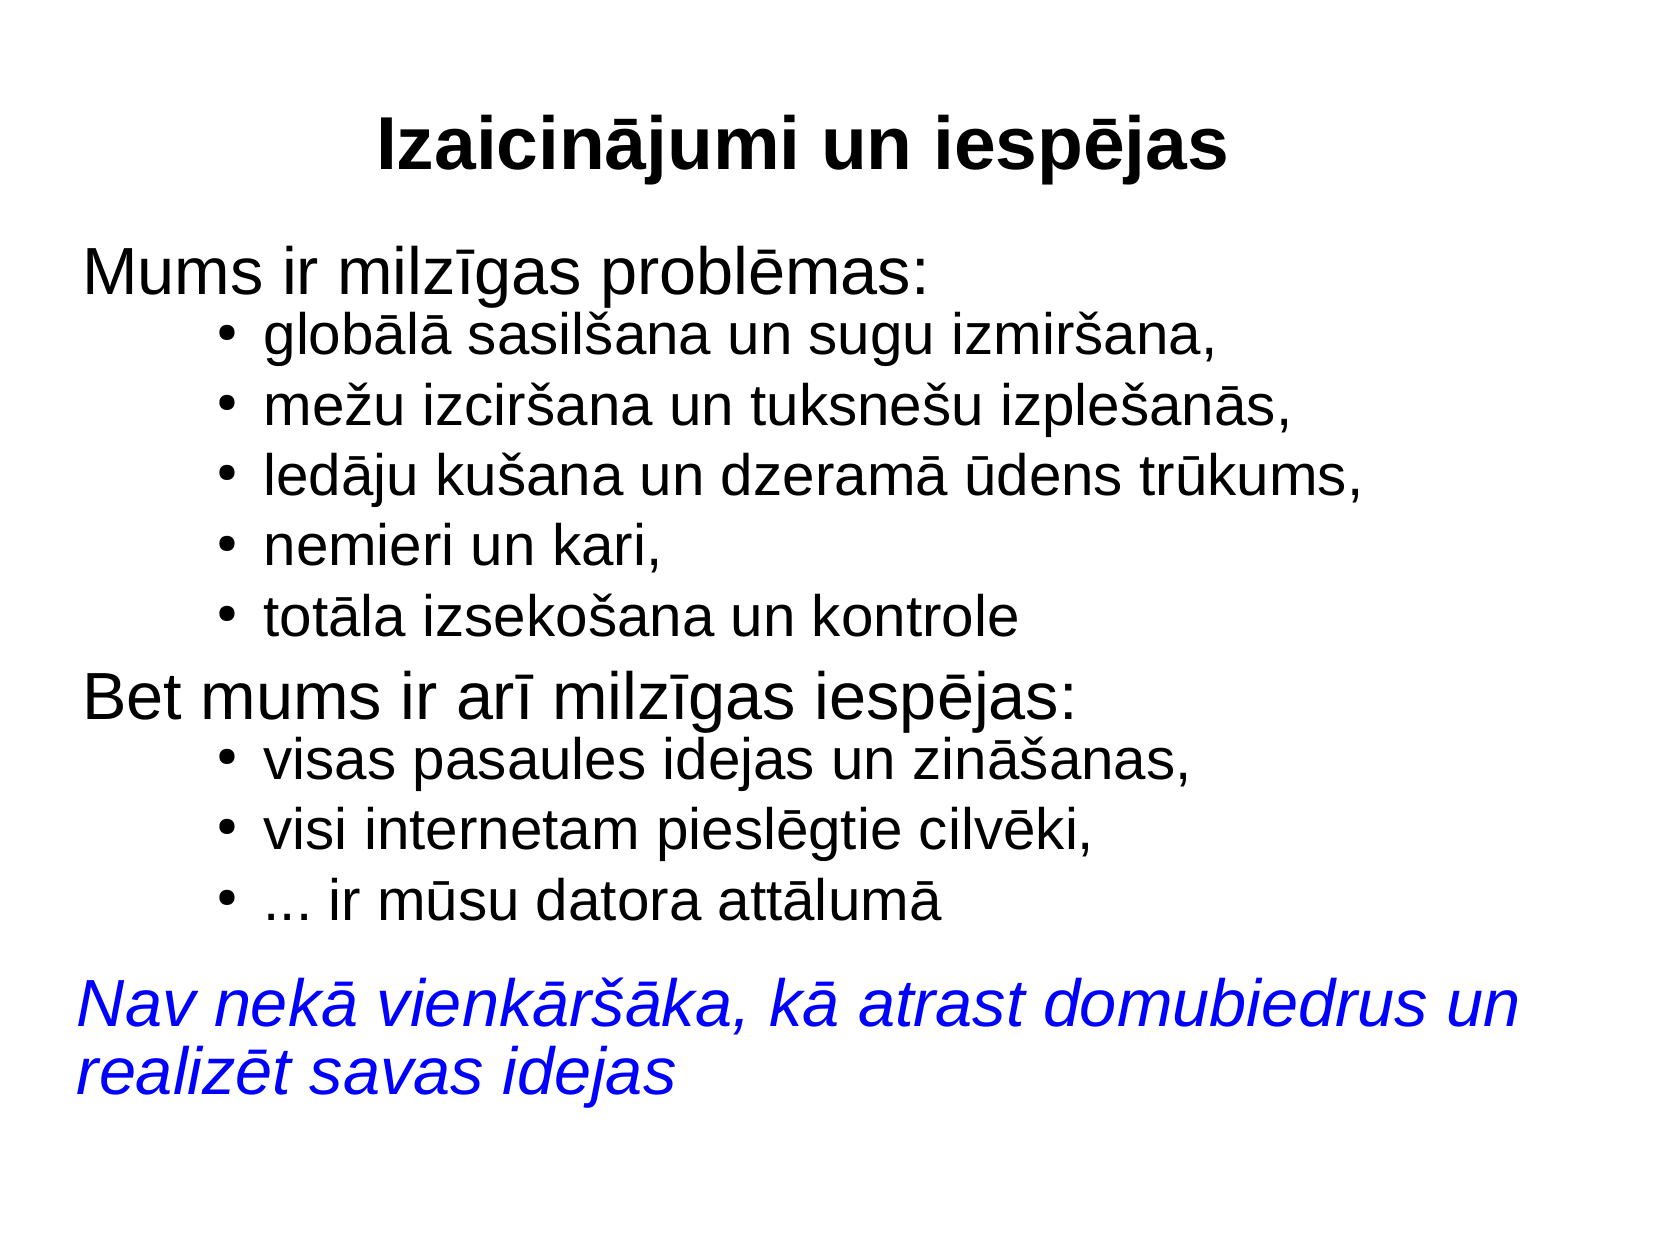

# Izaicinājumi un iespējas
Mums ir milzīgas problēmas:
globālā sasilšana un sugu izmiršana,
mežu izciršana un tuksnešu izplešanās,
ledāju kušana un dzeramā ūdens trūkums,
nemieri un kari,
totāla izsekošana un kontrole
Bet mums ir arī milzīgas iespējas:
visas pasaules idejas un zināšanas,
visi internetam pieslēgtie cilvēki,
... ir mūsu datora attālumā
Nav nekā vienkāršāka, kā atrast domubiedrus un realizēt savas idejas